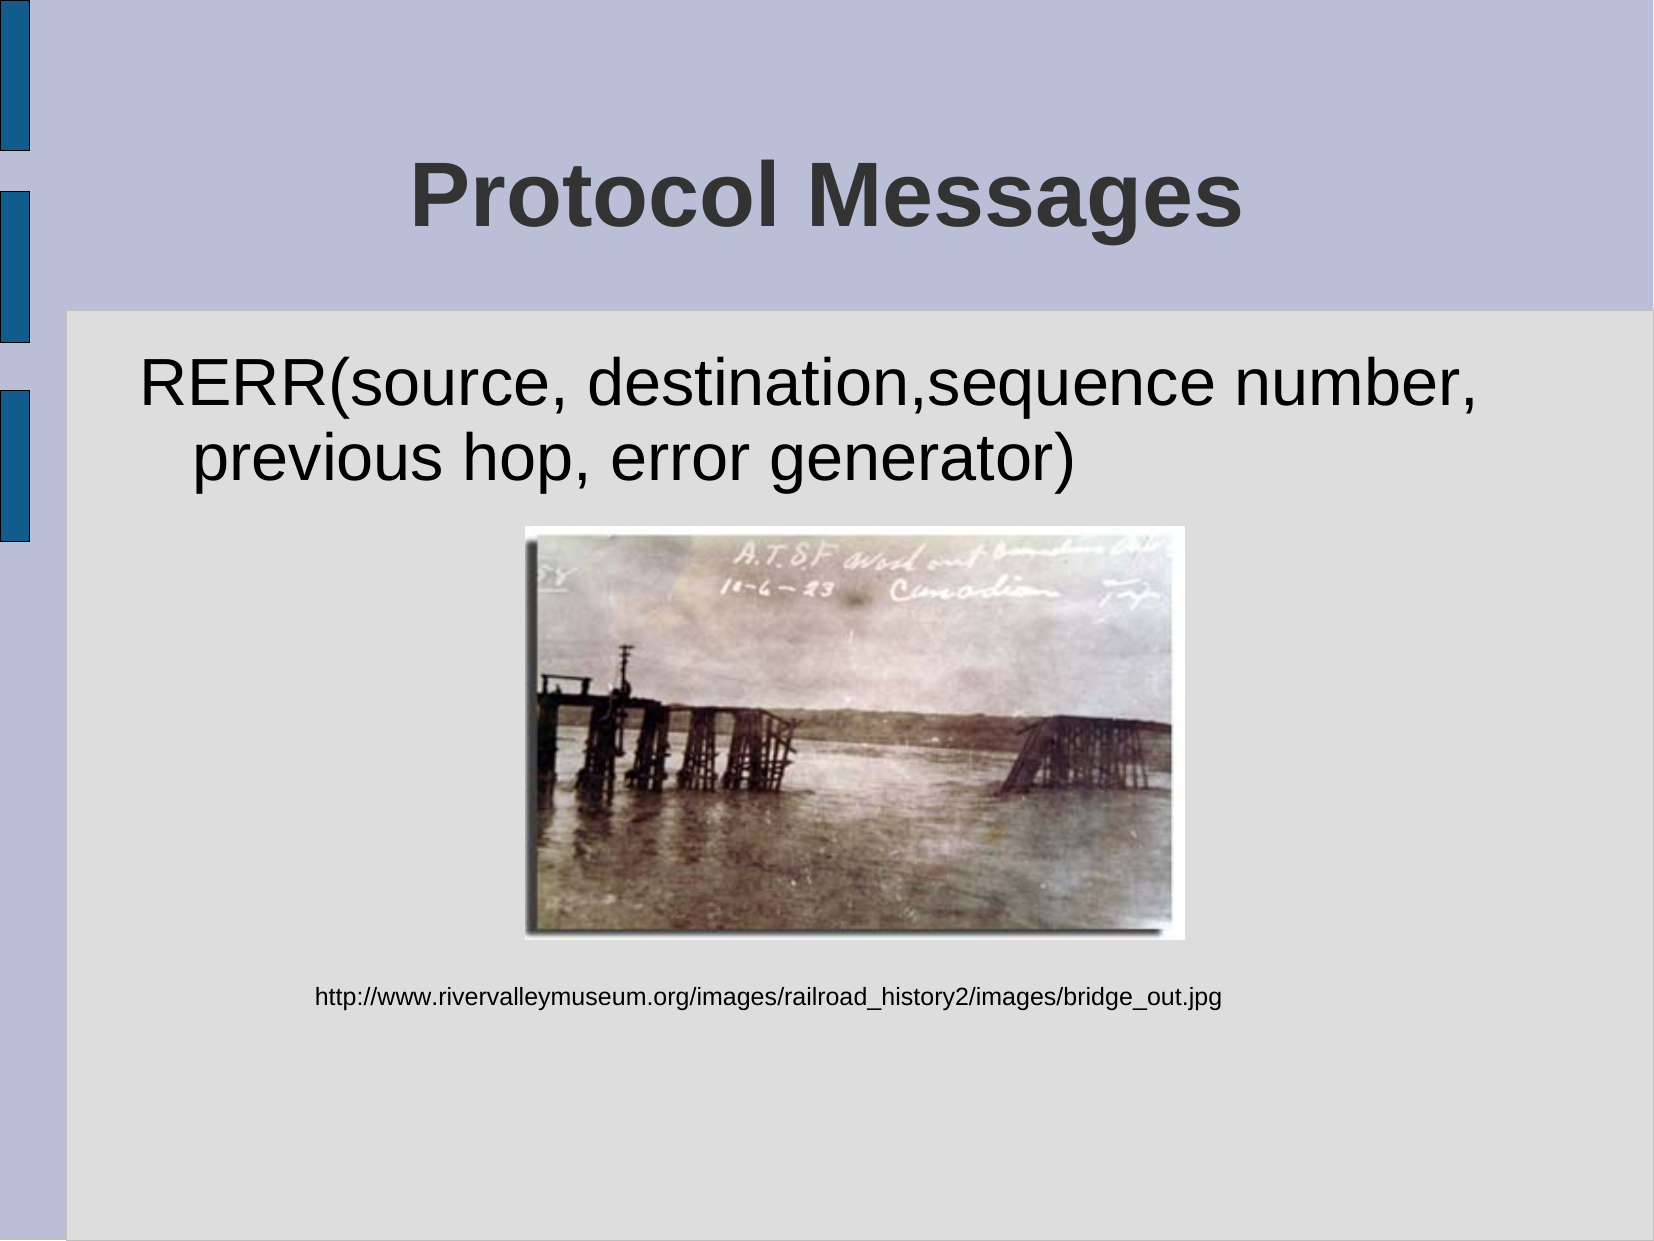

# Protocol Messages
RERR(source, destination,sequence number, previous hop, error generator)
http://www.rivervalleymuseum.org/images/railroad_history2/images/bridge_out.jpg